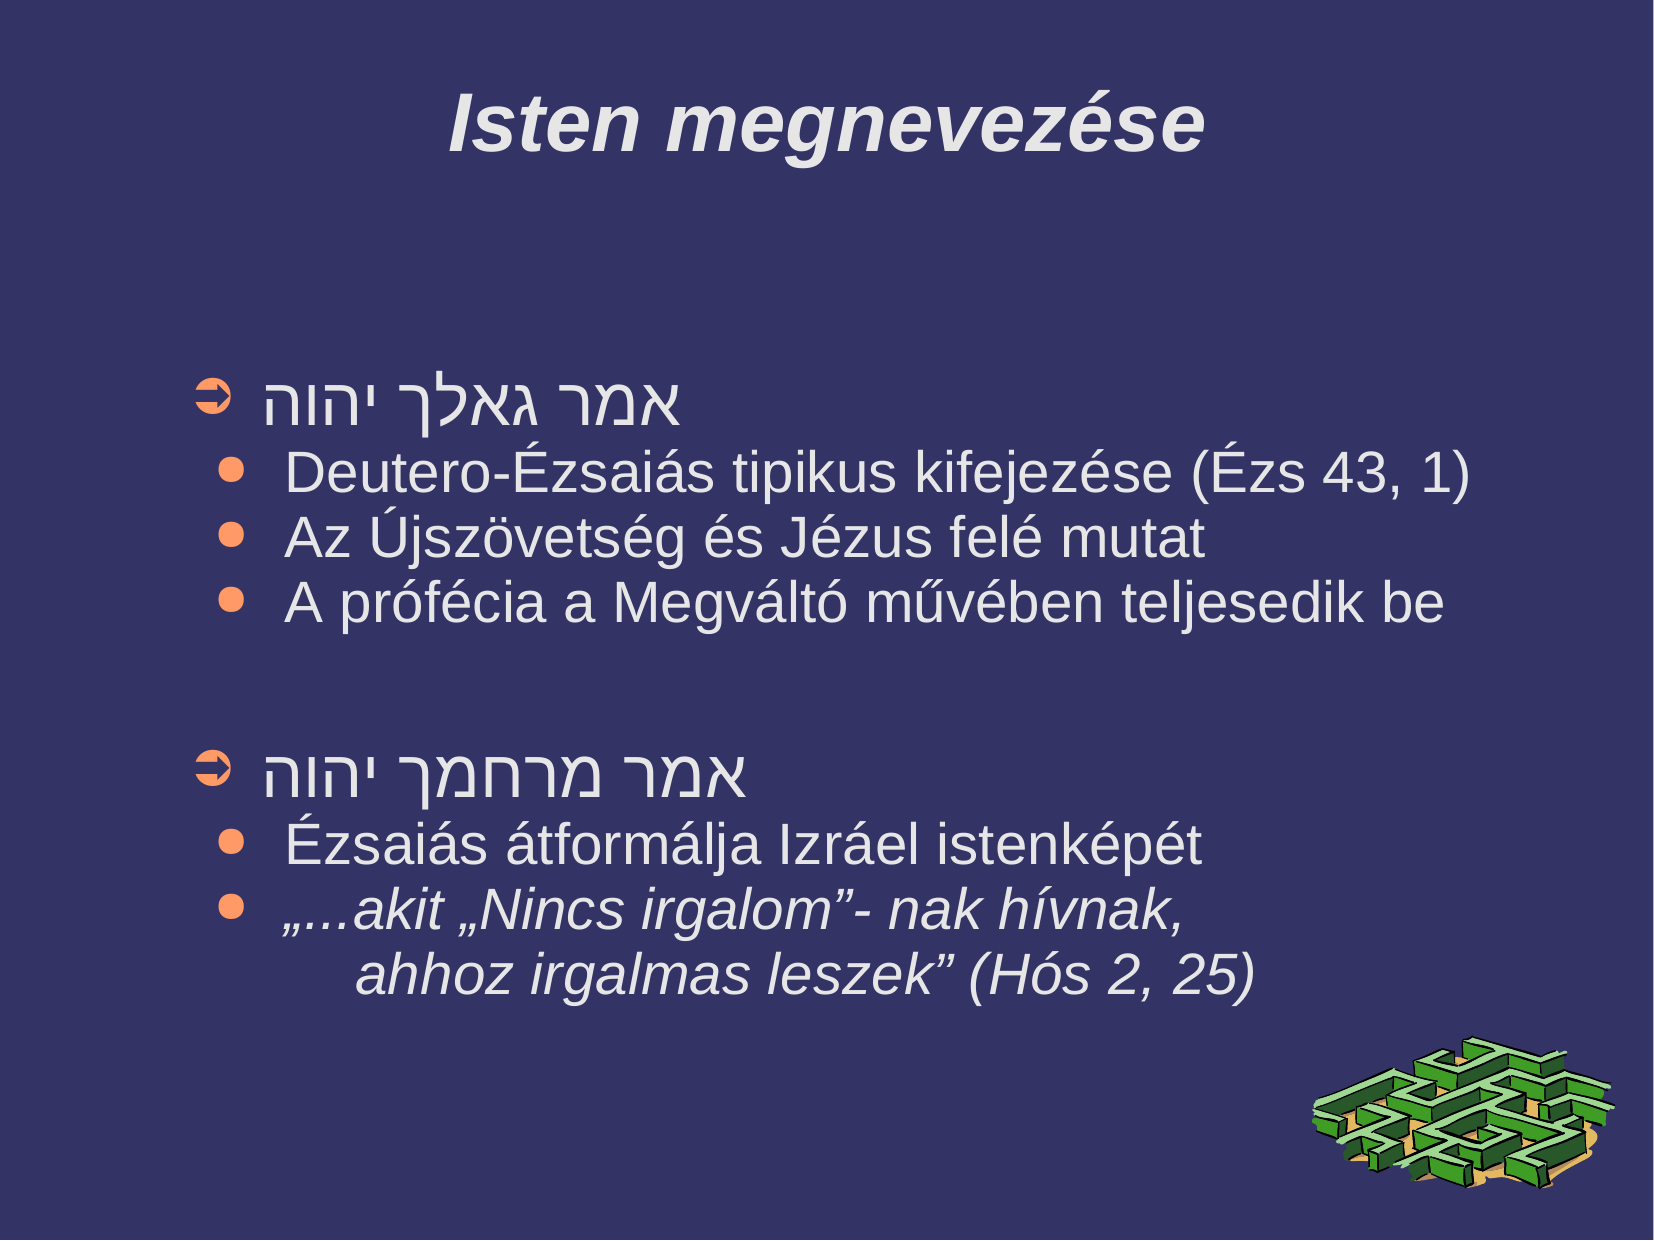

# Isten megnevezése
אמר גאלך יהוה
Deutero-Ézsaiás tipikus kifejezése (Ézs 43, 1)
Az Újszövetség és Jézus felé mutat
A prófécia a Megváltó művében teljesedik be
אמר מרחמך יהוה
Ézsaiás átformálja Izráel istenképét
„...akit „Nincs irgalom”- nak hívnak,
ahhoz irgalmas leszek” (Hós 2, 25)